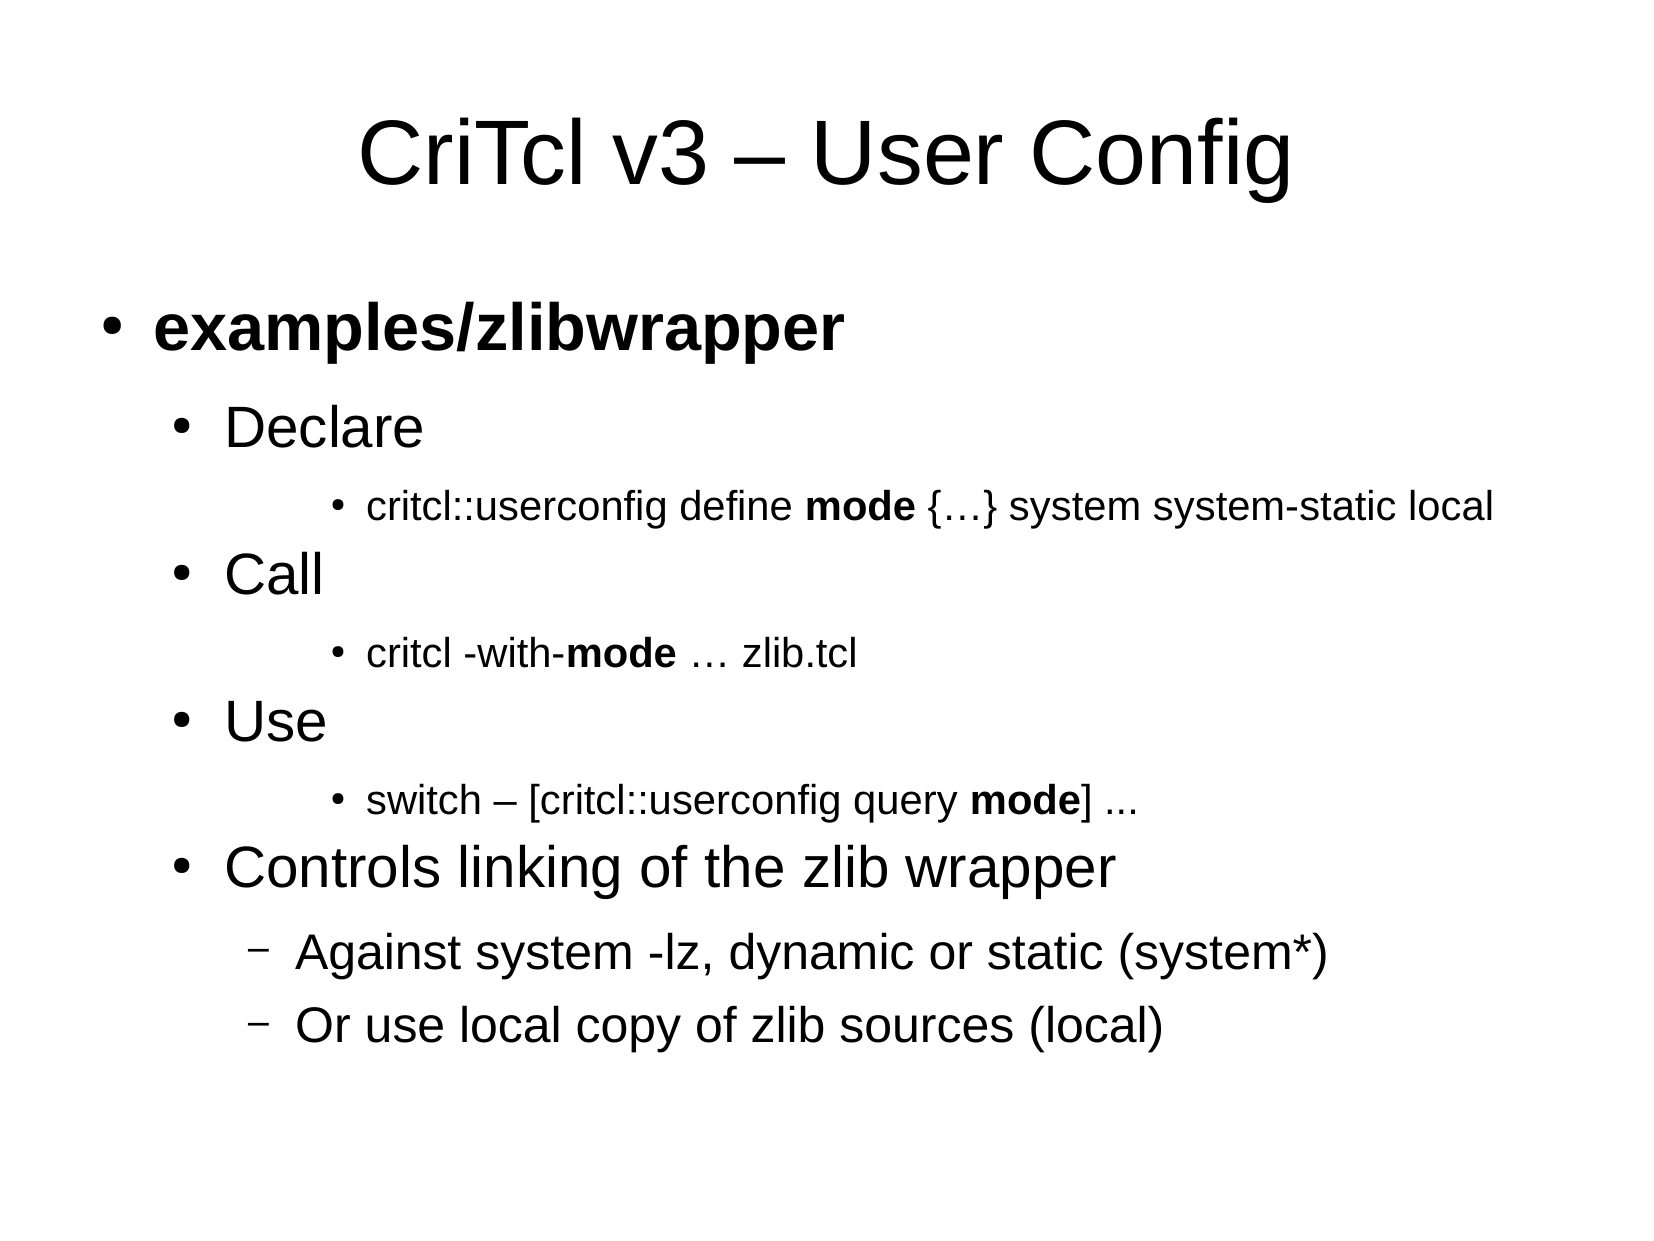

# CriTcl v3 – User Config
examples/zlibwrapper
Declare
critcl::userconfig define mode {…} system system-static local
Call
critcl -with-mode … zlib.tcl
Use
switch – [critcl::userconfig query mode] ...
Controls linking of the zlib wrapper
Against system -lz, dynamic or static (system*)
Or use local copy of zlib sources (local)